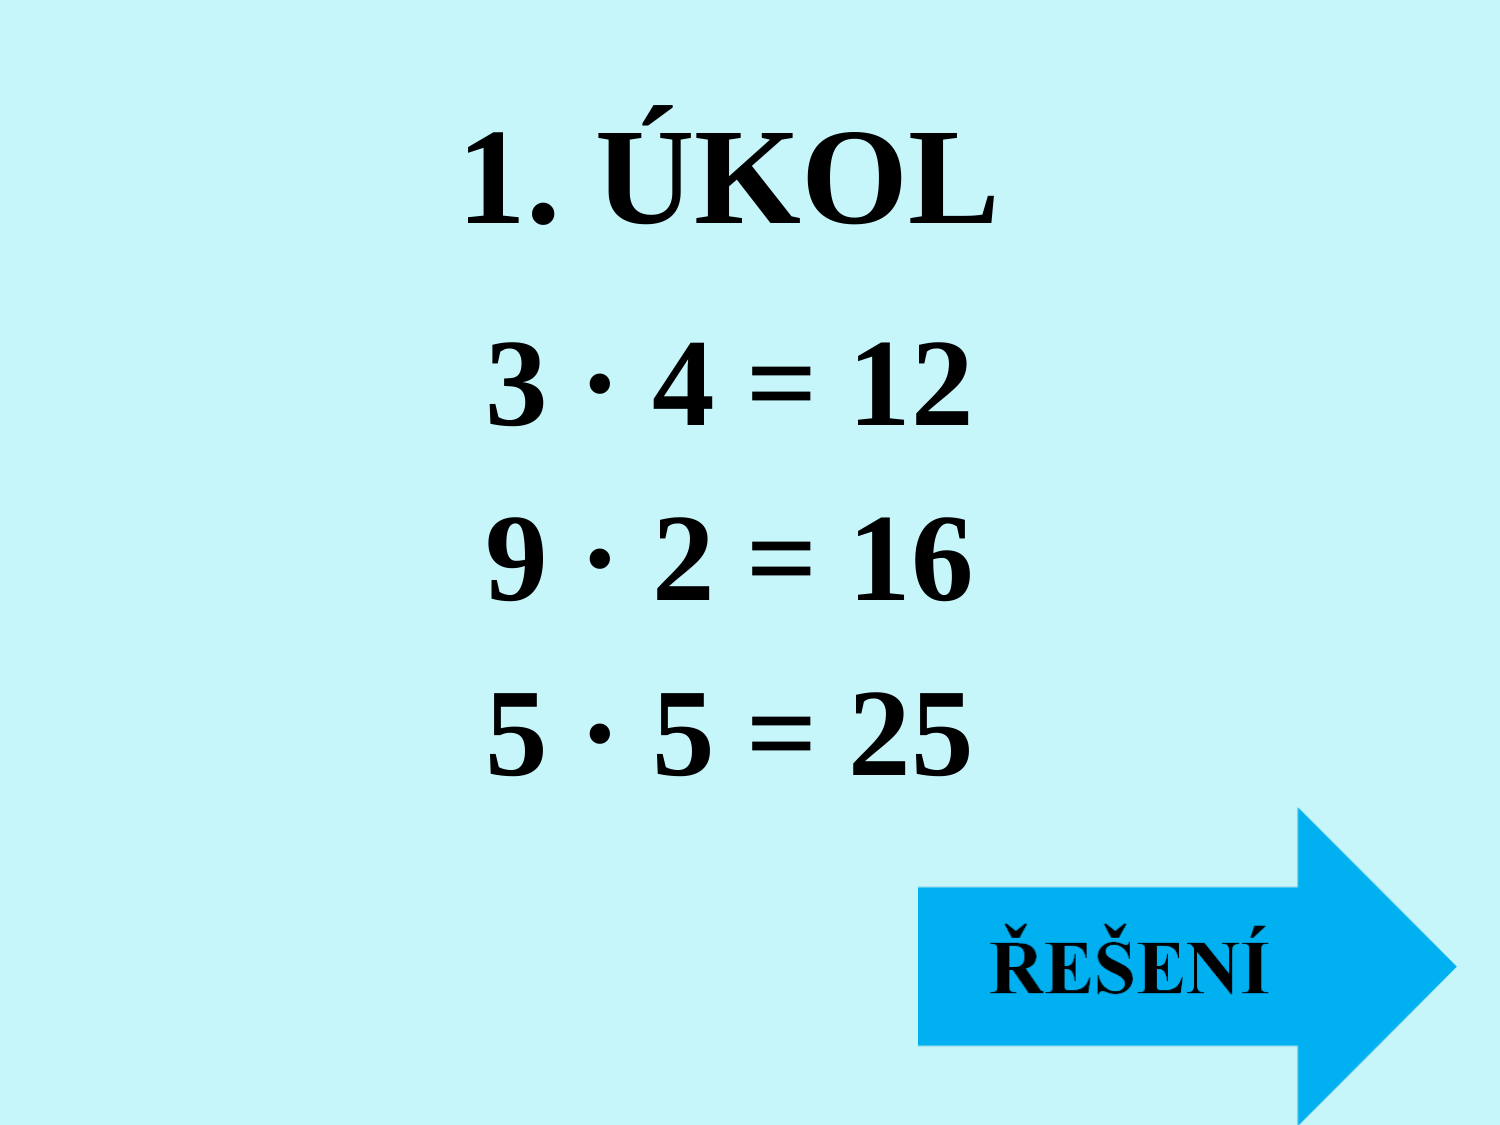

1. ÚKOL
3 · 4 = 12
9 · 2 = 16
5 · 5 = 25